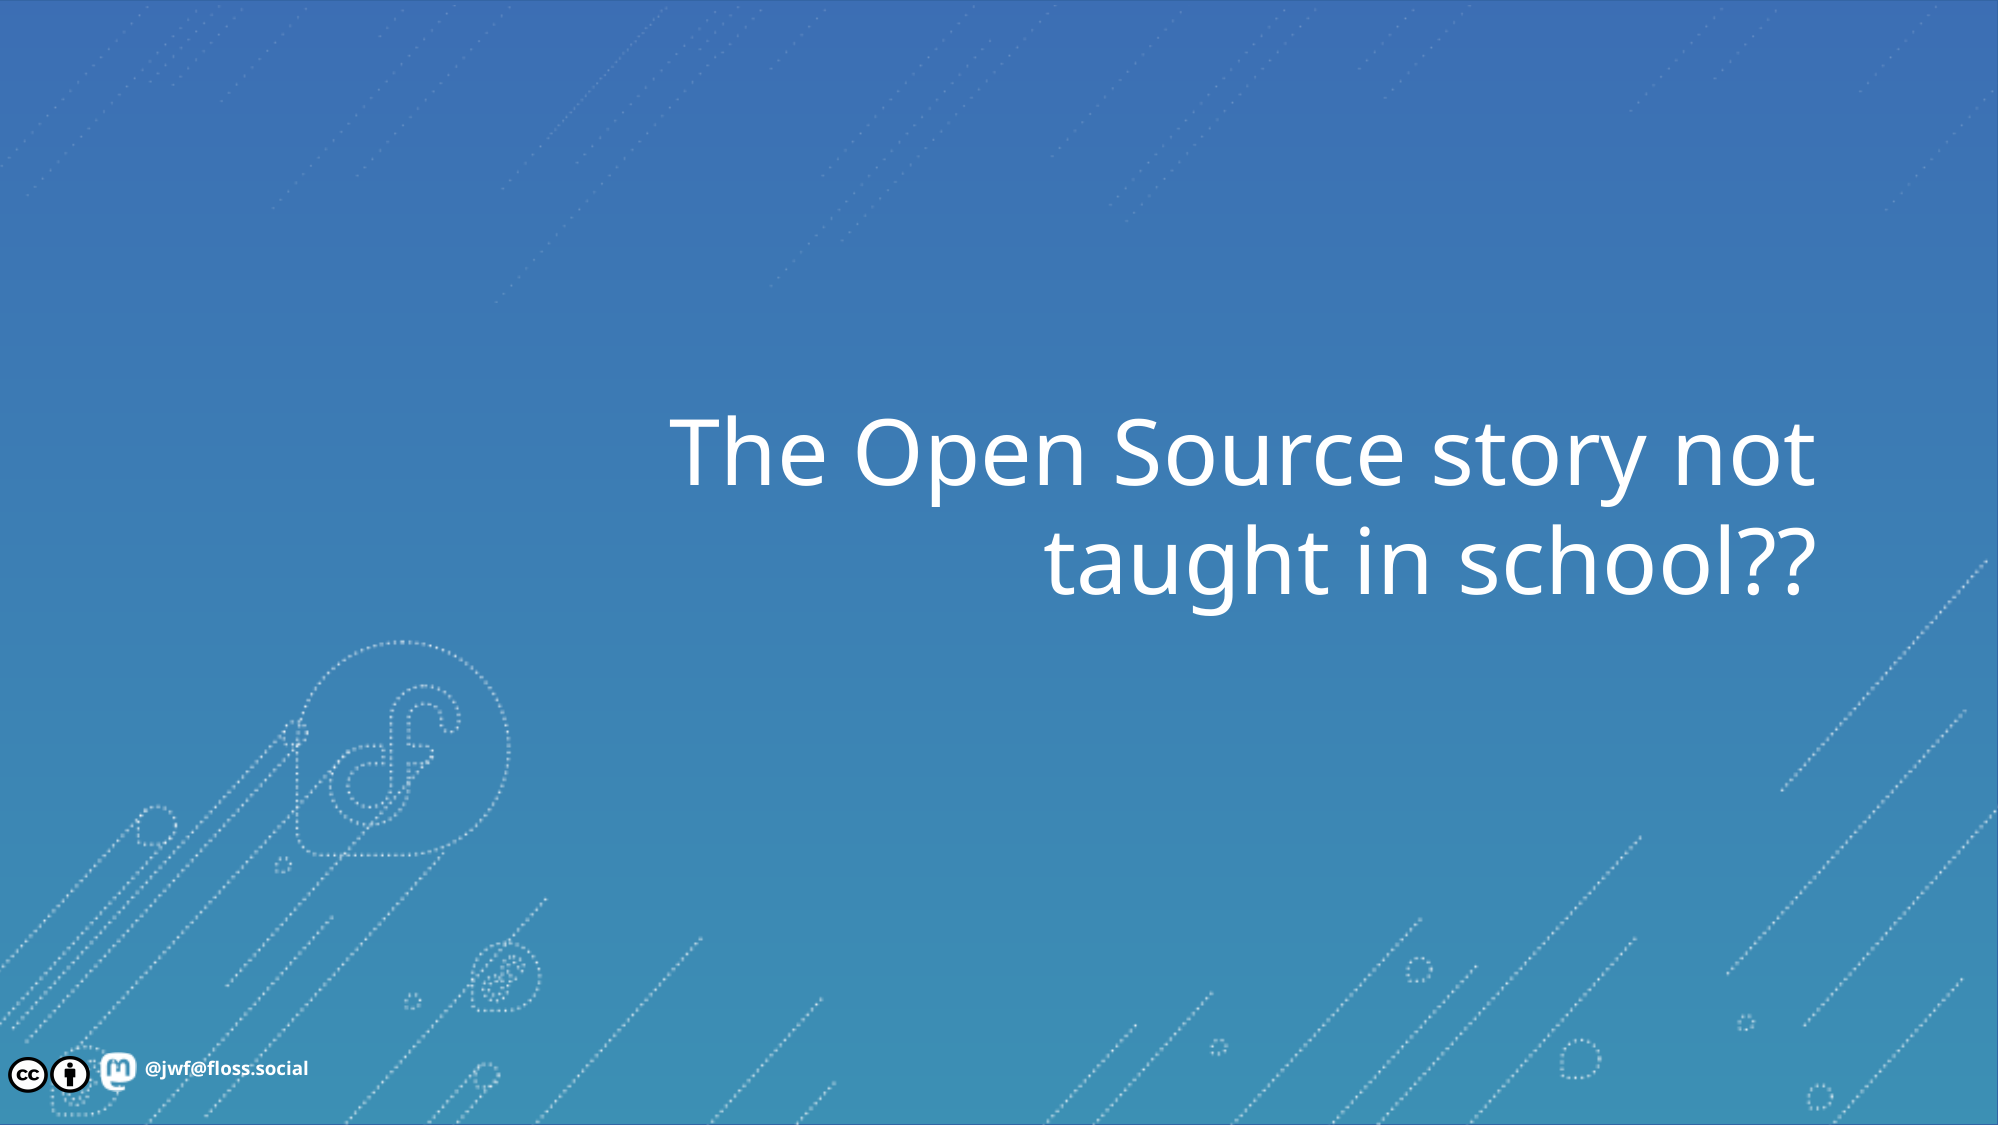

# The Open Source story not taught in school??
@jwf@floss.social